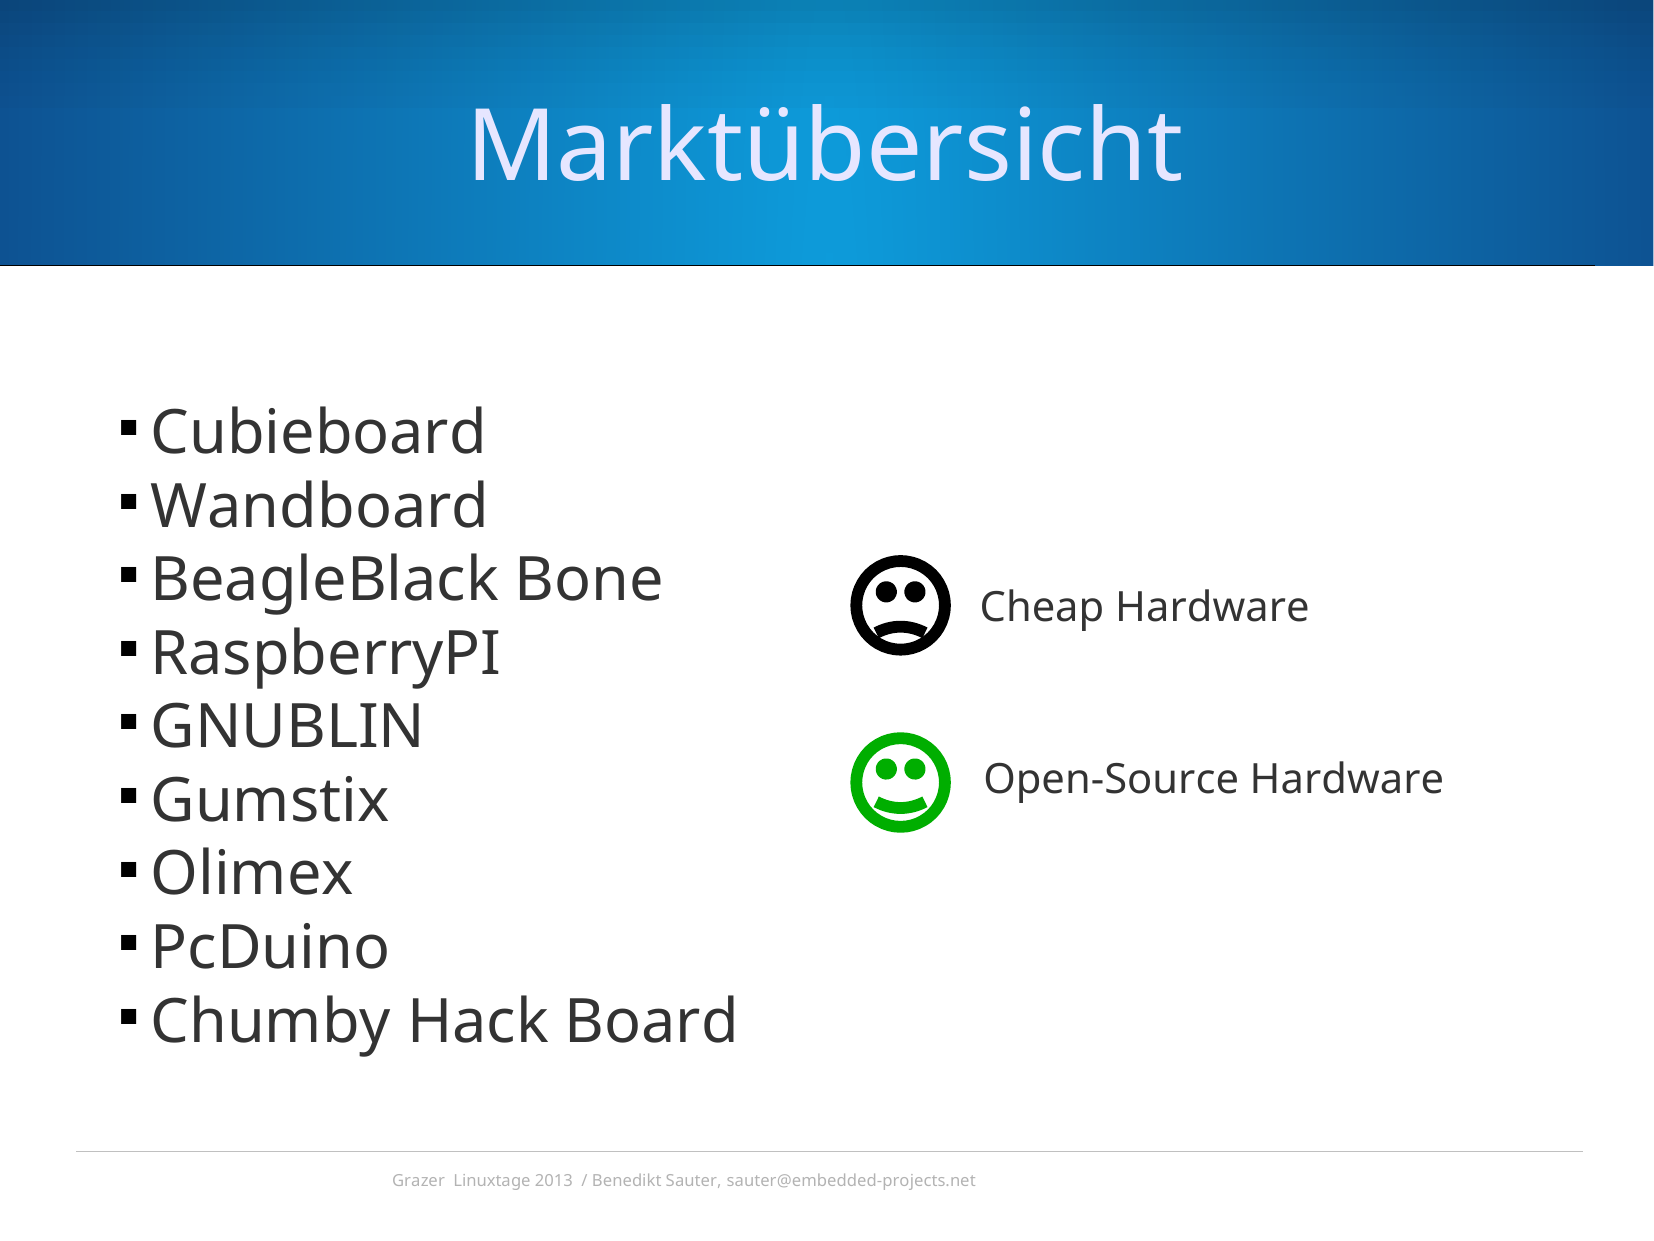

# Marktübersicht
 Cubieboard
 Wandboard
 BeagleBlack Bone
 RaspberryPI
 GNUBLIN
 Gumstix
 Olimex
 PcDuino
 Chumby Hack Board
Cheap Hardware
Open-Source Hardware